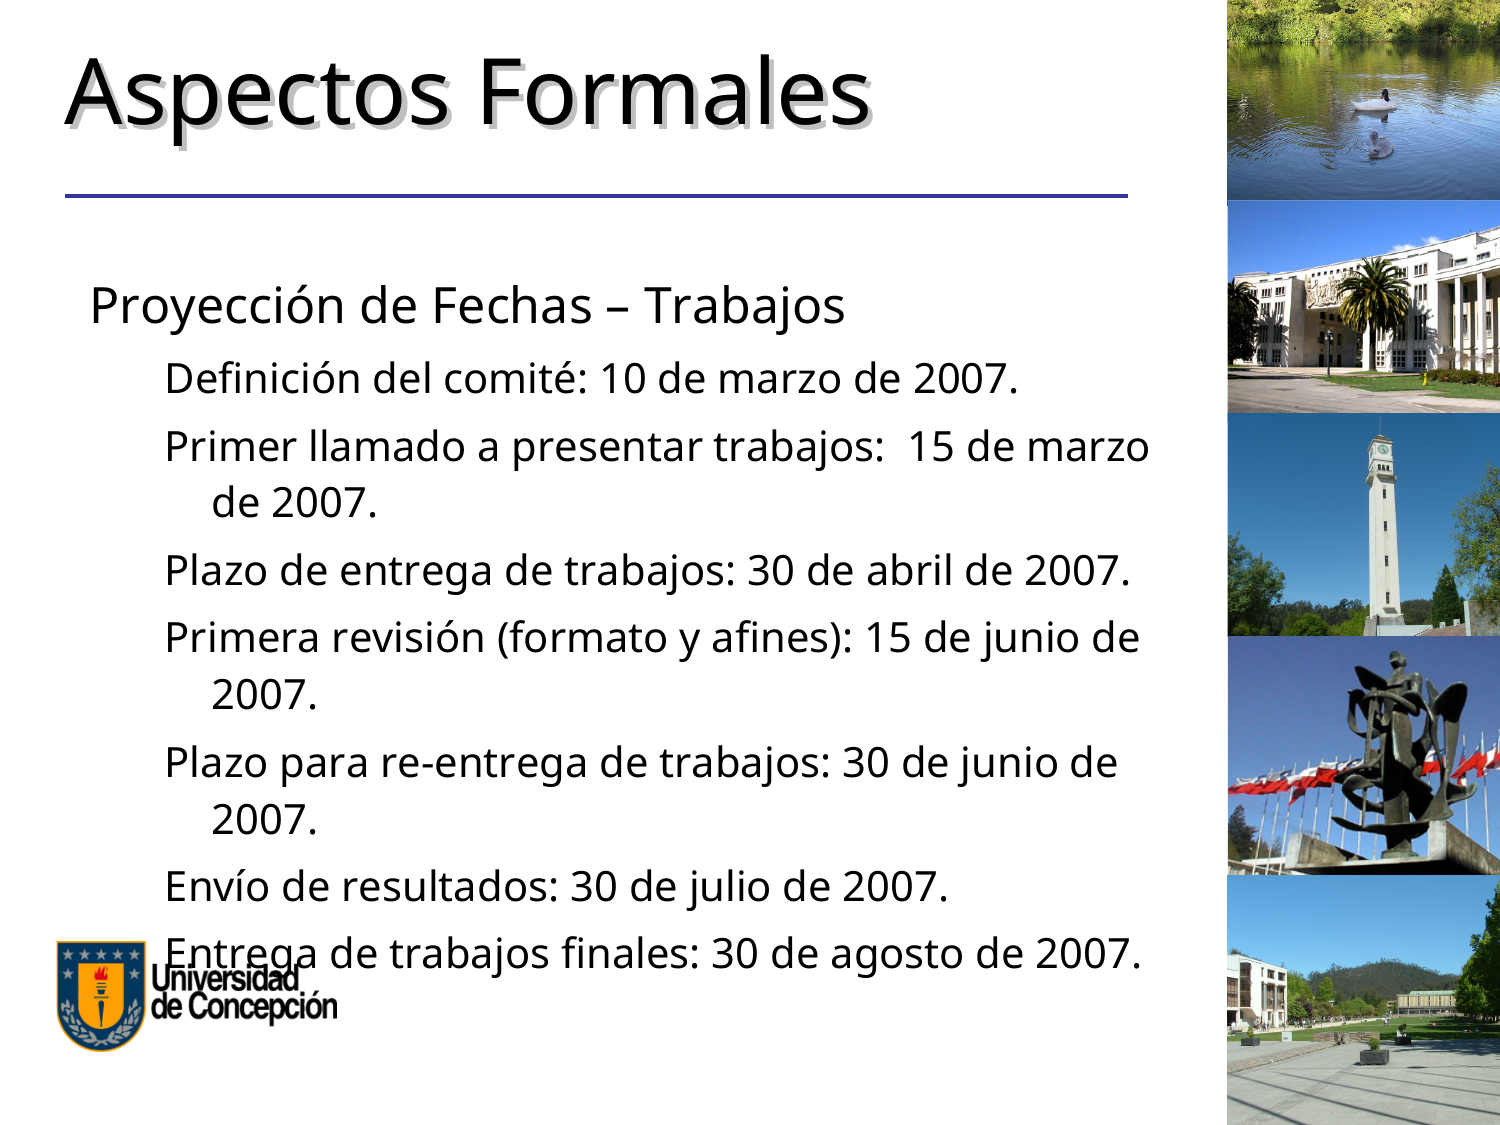

# Aspectos Formales
Proyección de Fechas – Trabajos
Definición del comité: 10 de marzo de 2007.
Primer llamado a presentar trabajos: 15 de marzo de 2007.
Plazo de entrega de trabajos: 30 de abril de 2007.
Primera revisión (formato y afines): 15 de junio de 2007.
Plazo para re-entrega de trabajos: 30 de junio de 2007.
Envío de resultados: 30 de julio de 2007.
Entrega de trabajos finales: 30 de agosto de 2007.